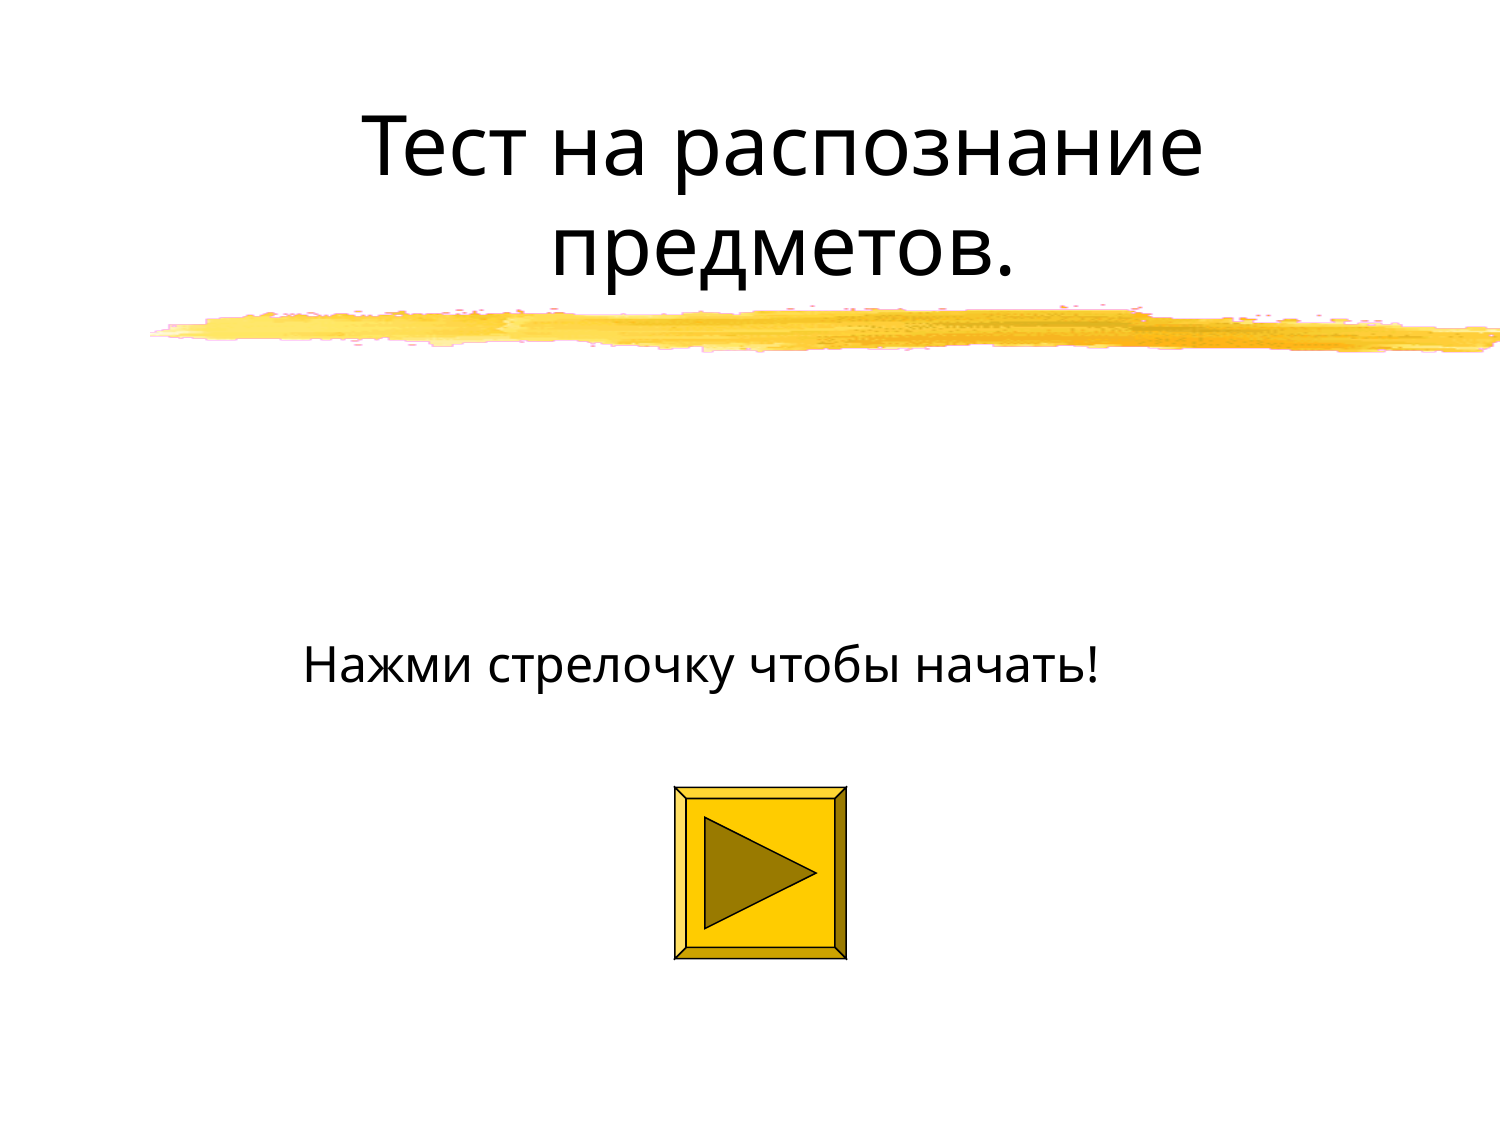

# Тест на распознание предметов.
Нажми стрелочку чтобы начать!